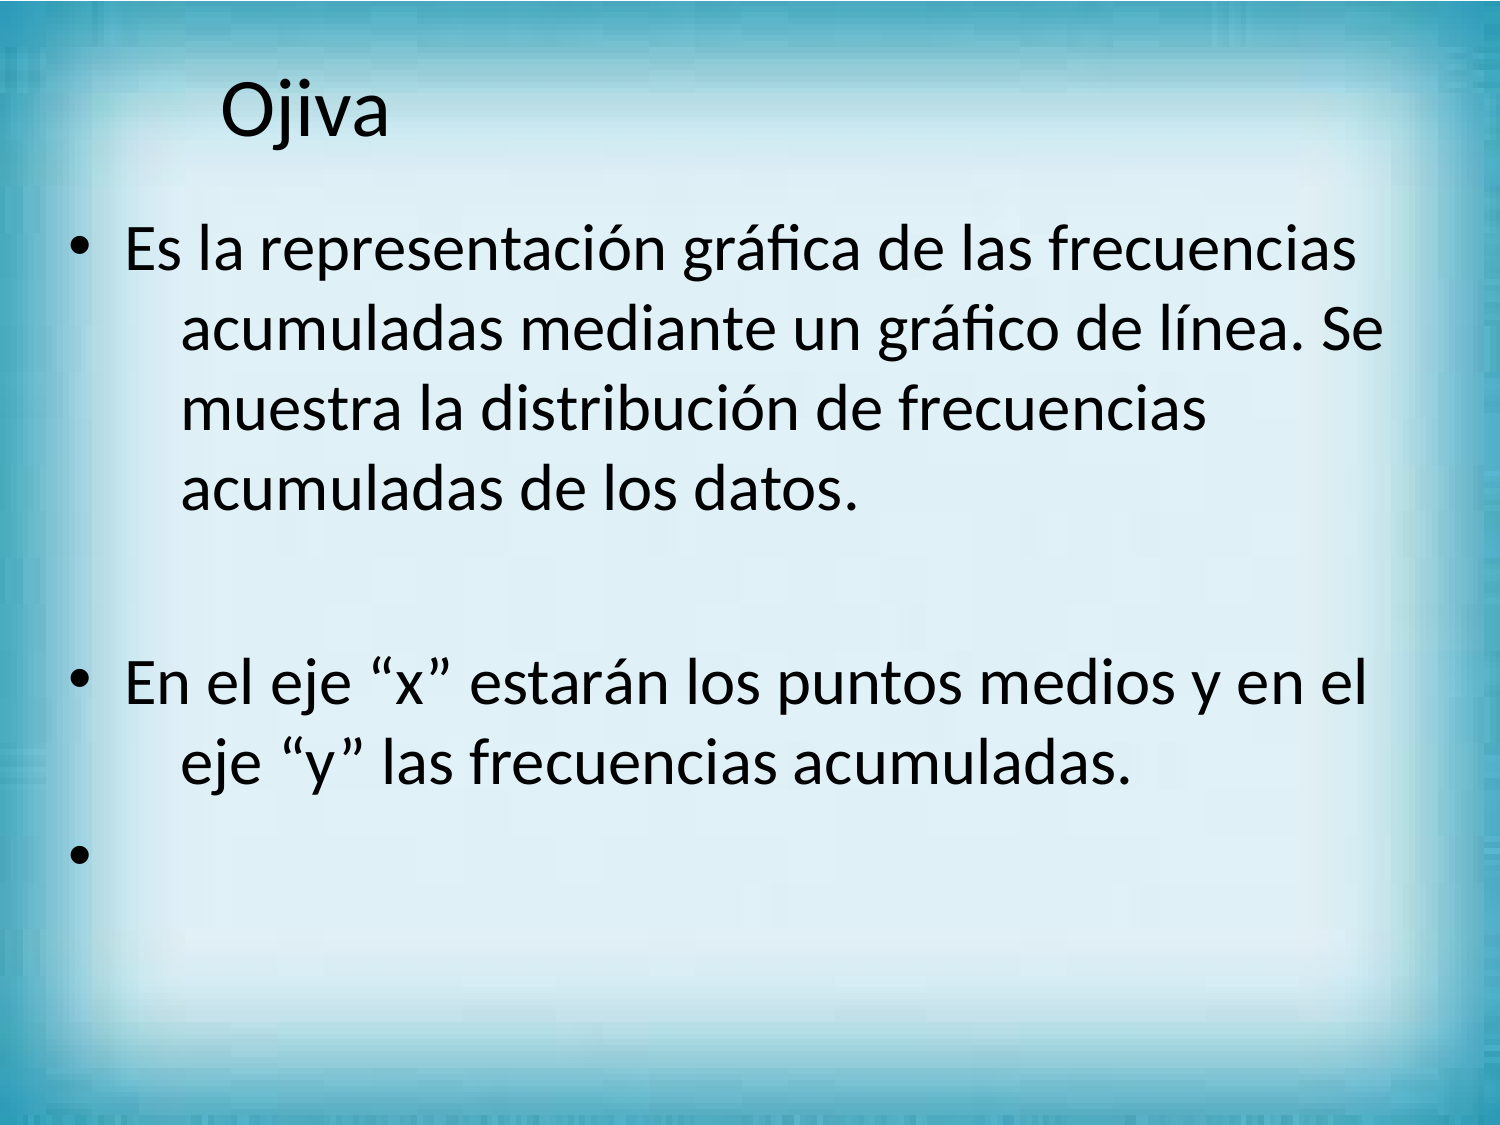

Ojiva
# Es la representación gráfica de las frecuencias acumuladas mediante un gráfico de línea. Se muestra la distribución de frecuencias acumuladas de los datos.
En el eje “x” estarán los puntos medios y en el eje “y” las frecuencias acumuladas.